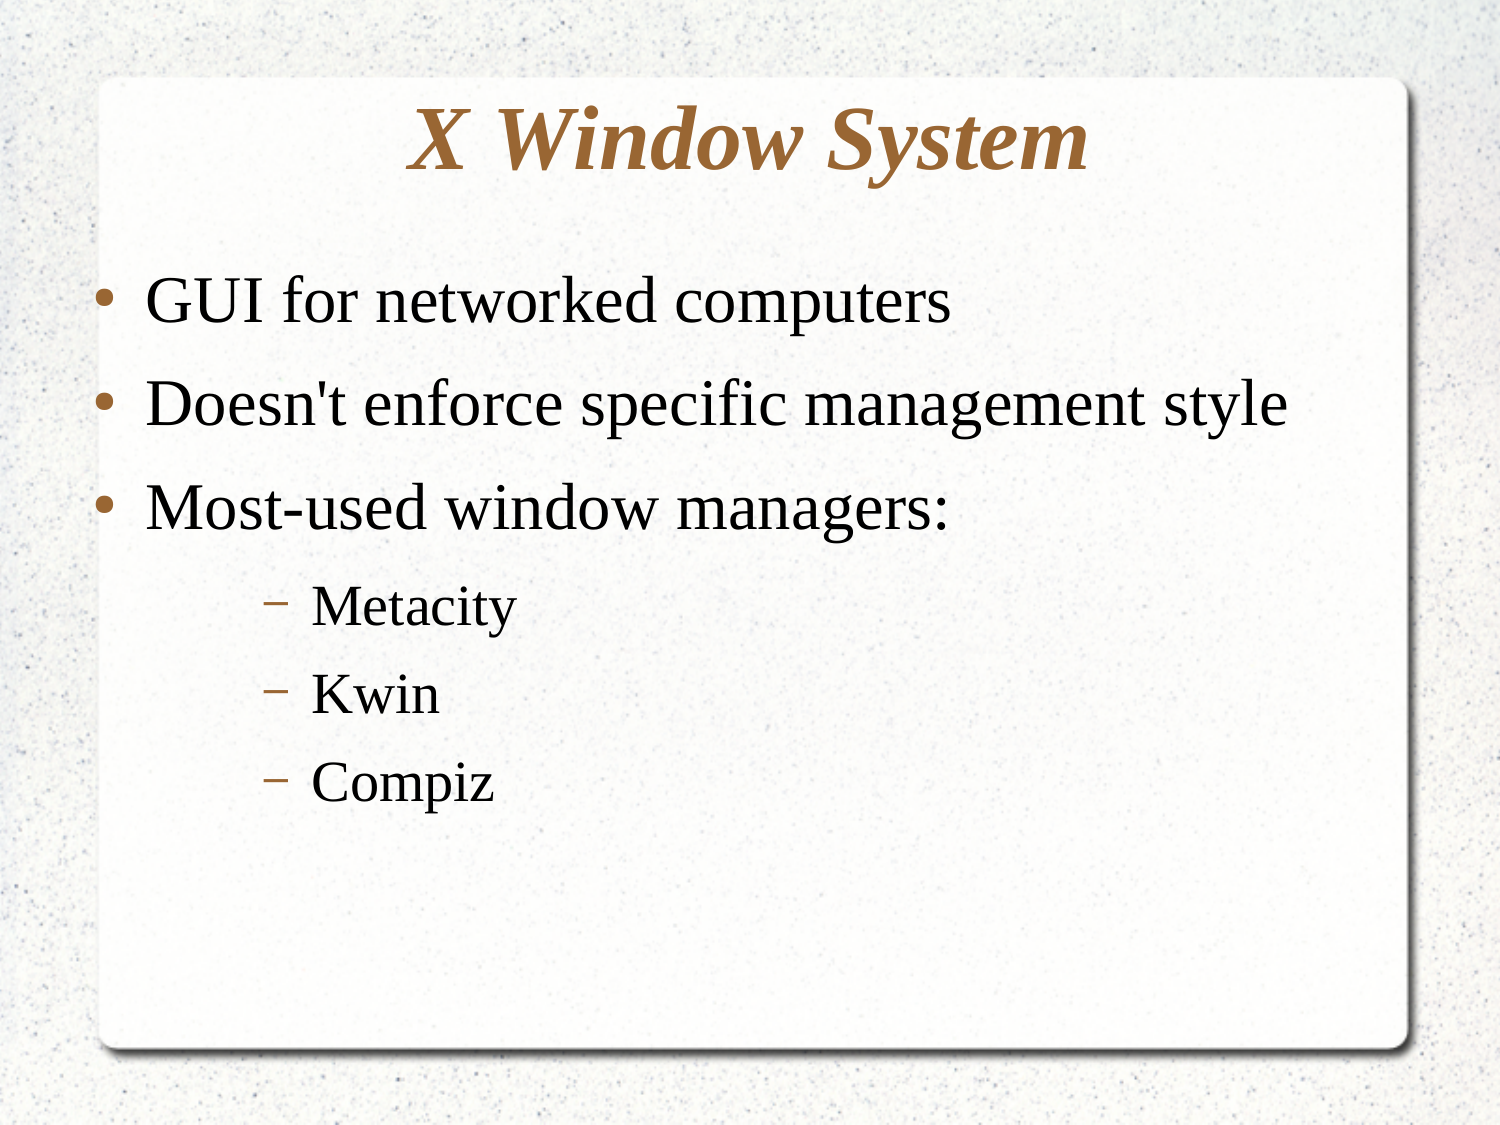

# X Window System
GUI for networked computers
Doesn't enforce specific management style
Most-used window managers:
Metacity
Kwin
Compiz